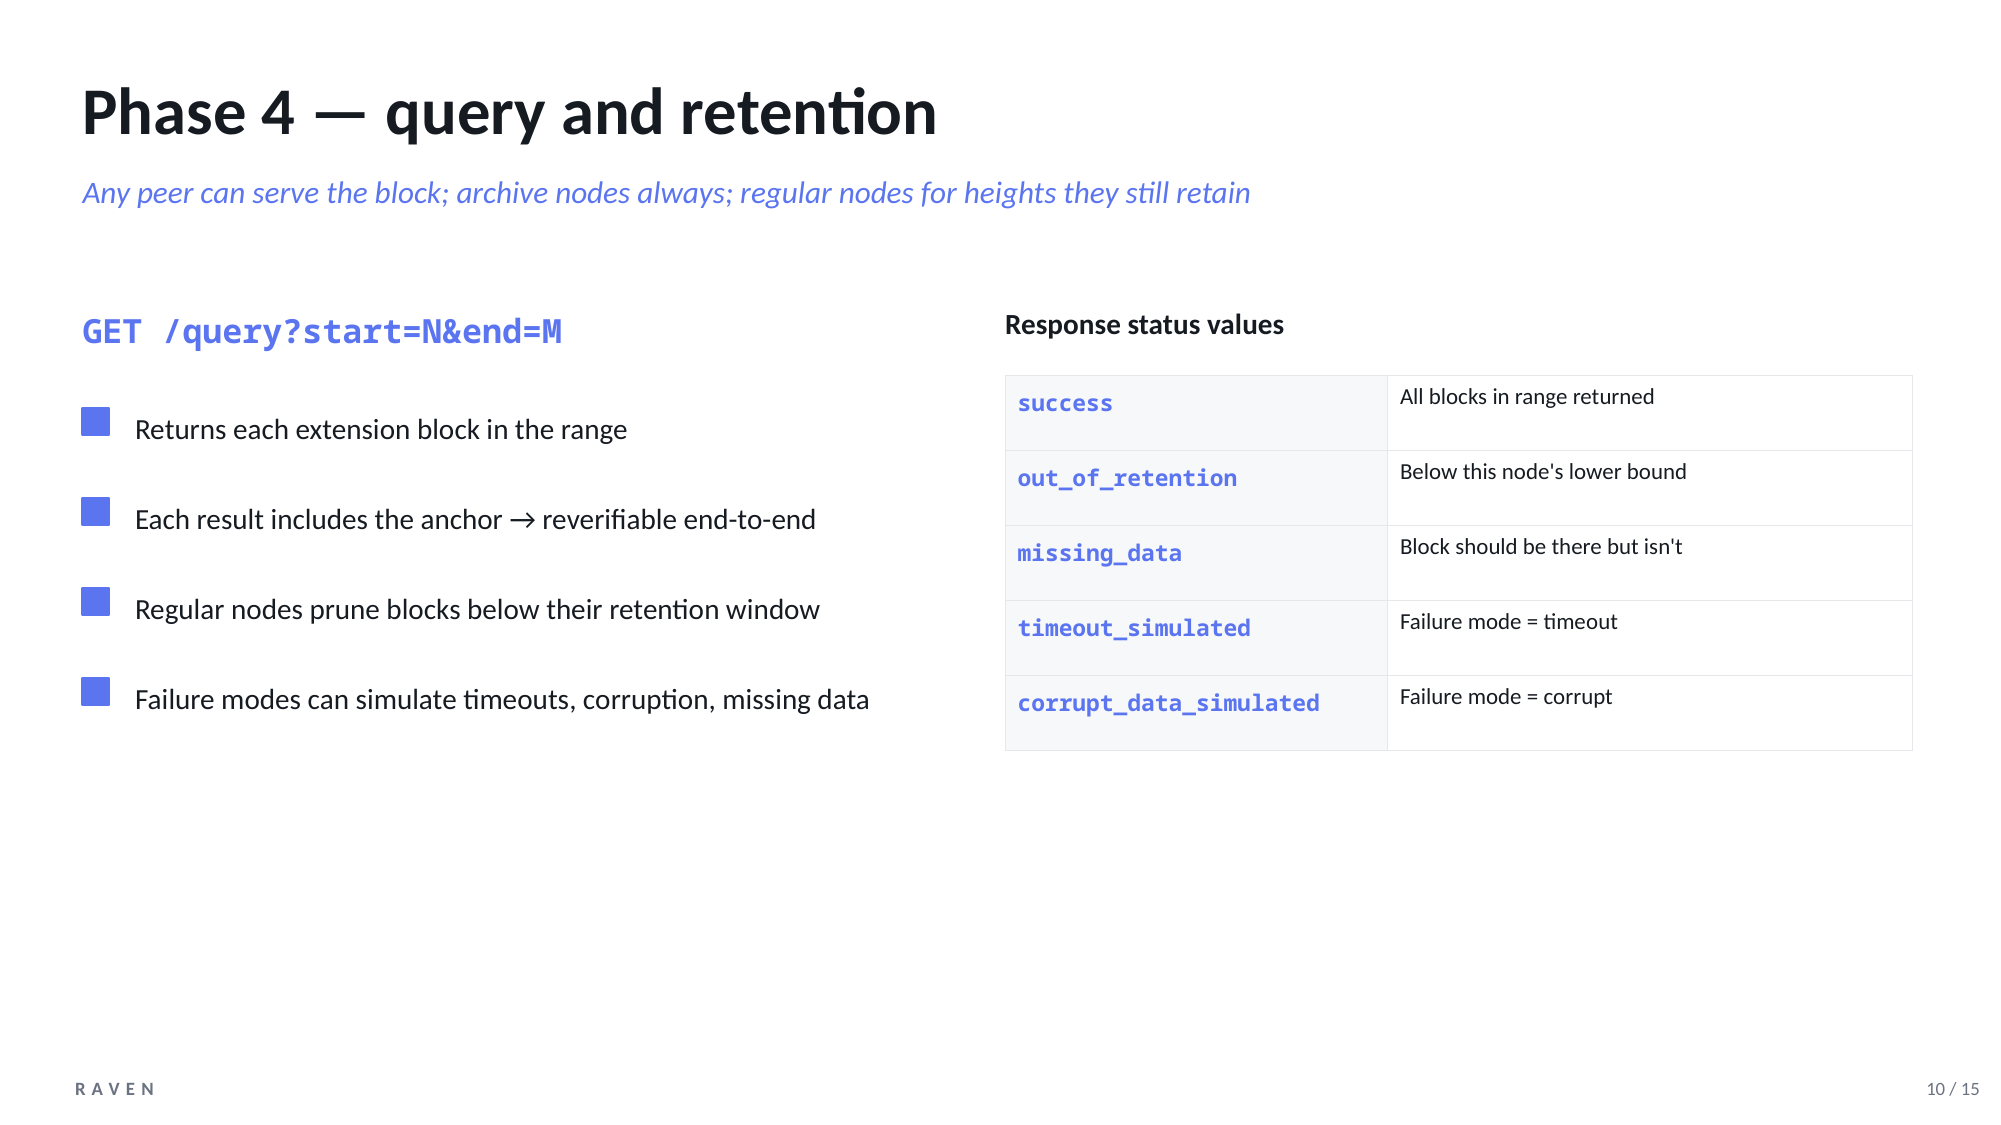

Phase 4 — query and retention
Any peer can serve the block; archive nodes always; regular nodes for heights they still retain
Response status values
GET /query?start=N&end=M
| success | All blocks in range returned |
| --- | --- |
| out\_of\_retention | Below this node's lower bound |
| missing\_data | Block should be there but isn't |
| timeout\_simulated | Failure mode = timeout |
| corrupt\_data\_simulated | Failure mode = corrupt |
Returns each extension block in the range
Each result includes the anchor → reverifiable end-to-end
Regular nodes prune blocks below their retention window
Failure modes can simulate timeouts, corruption, missing data
RAVEN
10 / 15